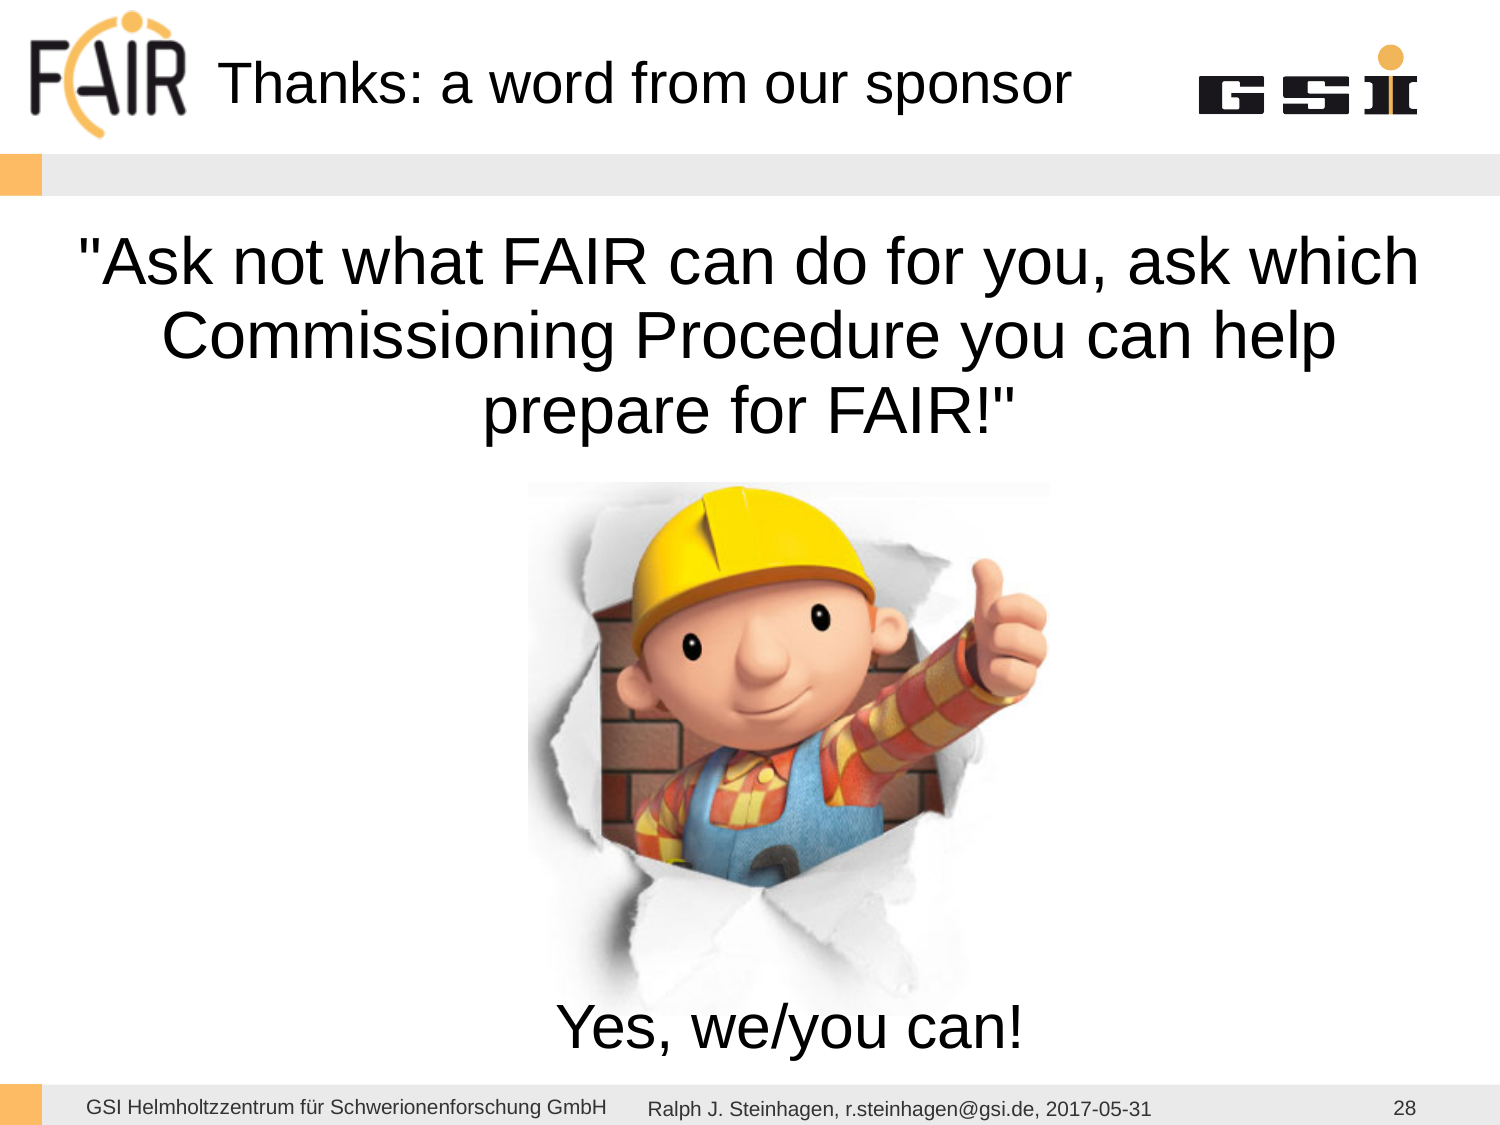

Thanks: a word from our sponsor
# "Ask not what FAIR can do for you, ask which Commissioning Procedure you can help prepare for FAIR!"
Yes, we/you can!